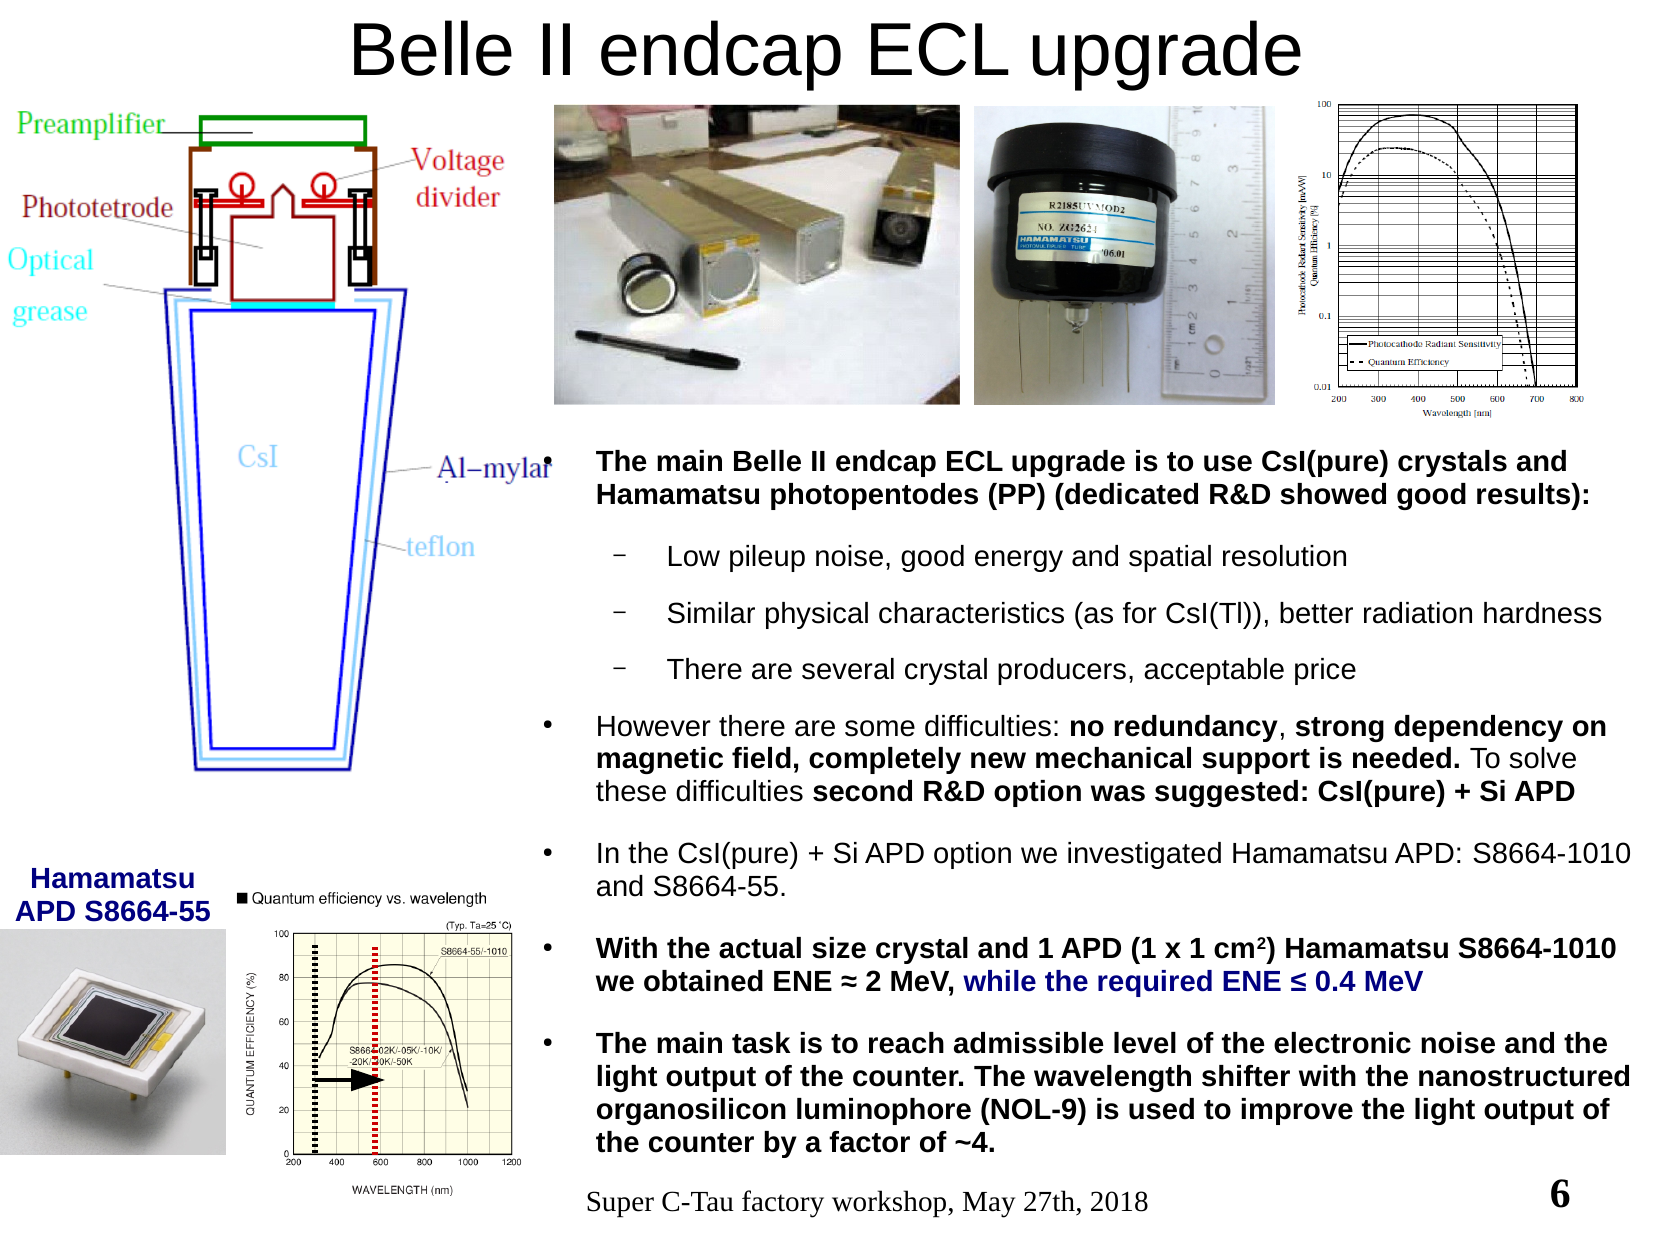

# Belle II endcap ECL upgrade
The main Belle II endcap ECL upgrade is to use CsI(pure) crystals and Hamamatsu photopentodes (PP) (dedicated R&D showed good results):
Low pileup noise, good energy and spatial resolution
Similar physical characteristics (as for CsI(Tl)), better radiation hardness
There are several crystal producers, acceptable price
However there are some difficulties: no redundancy, strong dependency on magnetic field, completely new mechanical support is needed. To solve these difficulties second R&D option was suggested: CsI(pure) + Si APD
In the CsI(pure) + Si APD option we investigated Hamamatsu APD: S8664-1010 and S8664-55.
With the actual size crystal and 1 APD (1 x 1 cm2) Hamamatsu S8664-1010 we obtained ENE ≈ 2 MeV, while the required ENE ≤ 0.4 MeV
The main task is to reach admissible level of the electronic noise and the light output of the counter. The wavelength shifter with the nanostructured organosilicon luminophore (NOL-9) is used to improve the light output of the counter by a factor of ~4.
Hamamatsu
APD S8664-55
6
Super C-Tau factory workshop, May 27th, 2018